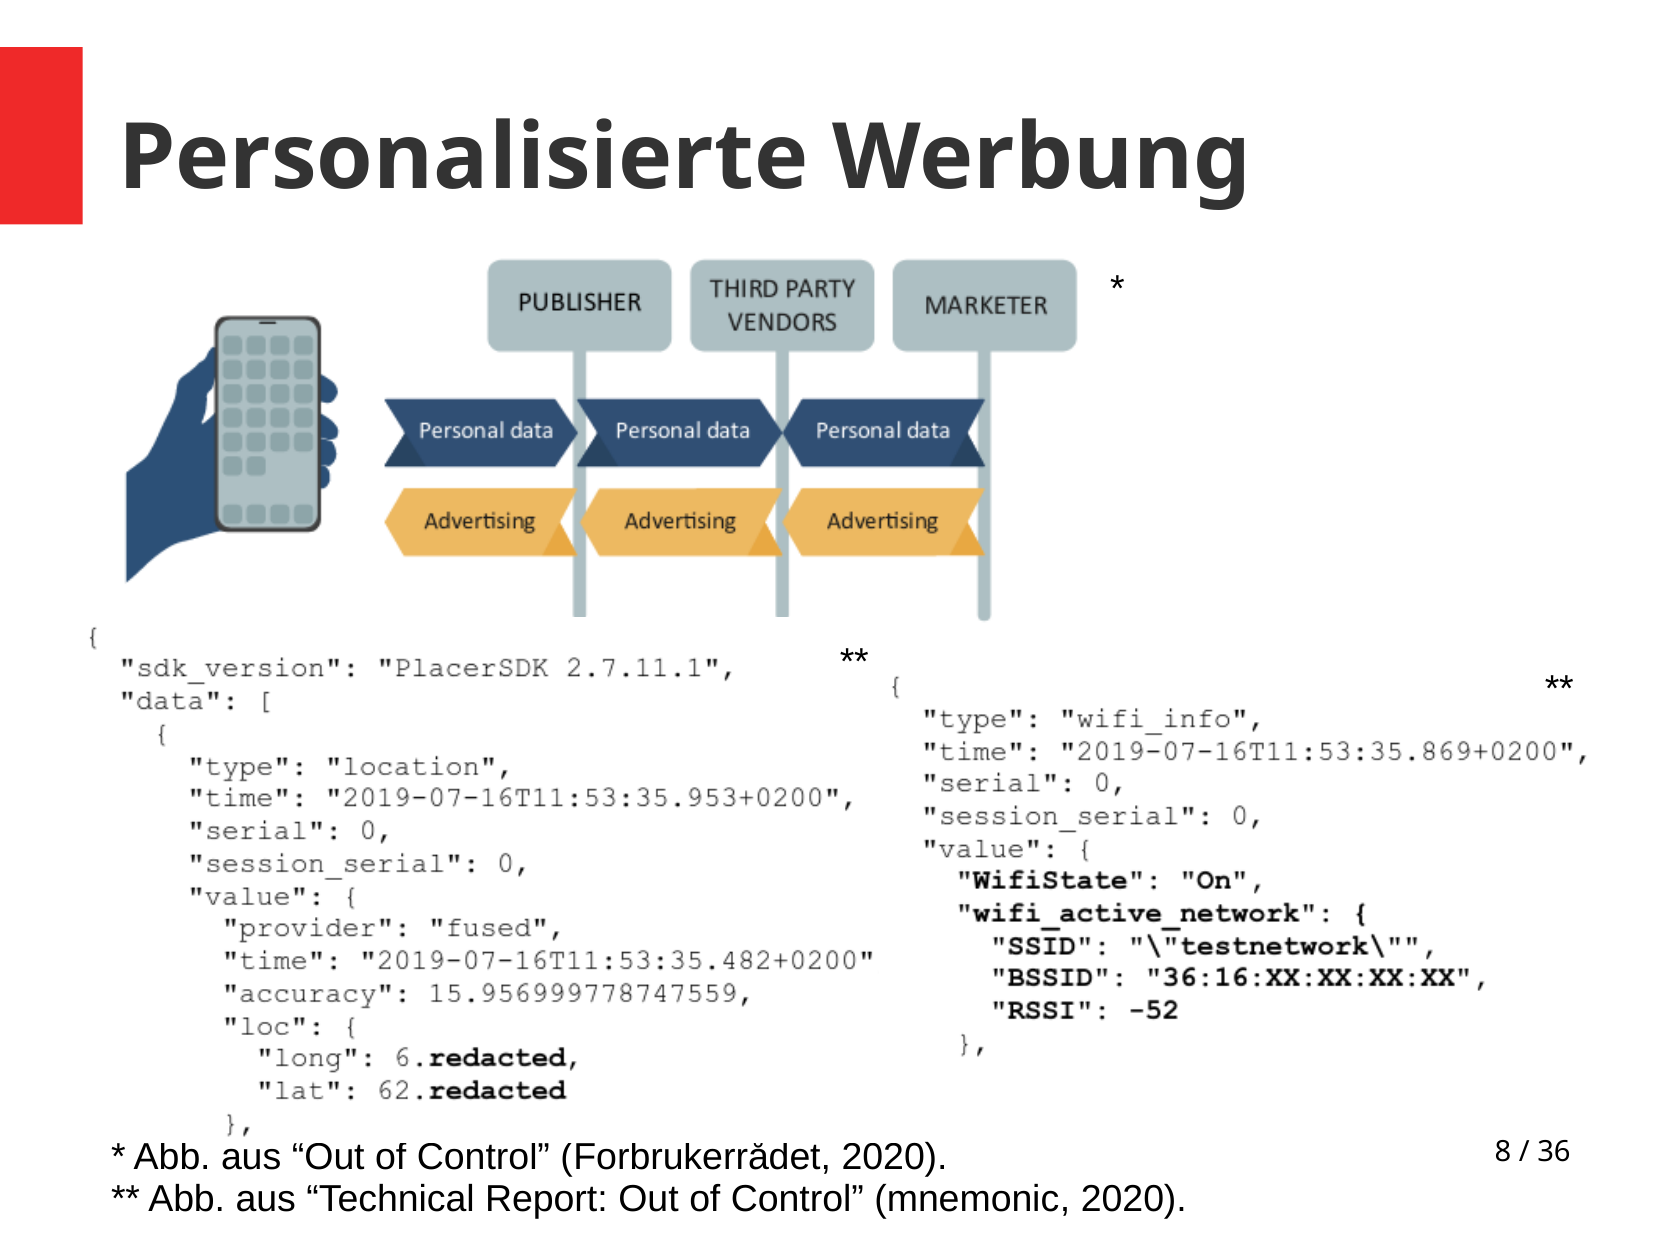

# Personalisierte Werbung
*
**
**
* Abb. aus “Out of Control” (Forbrukerrådet, 2020).
** Abb. aus “Technical Report: Out of Control” (mnemonic, 2020).
8